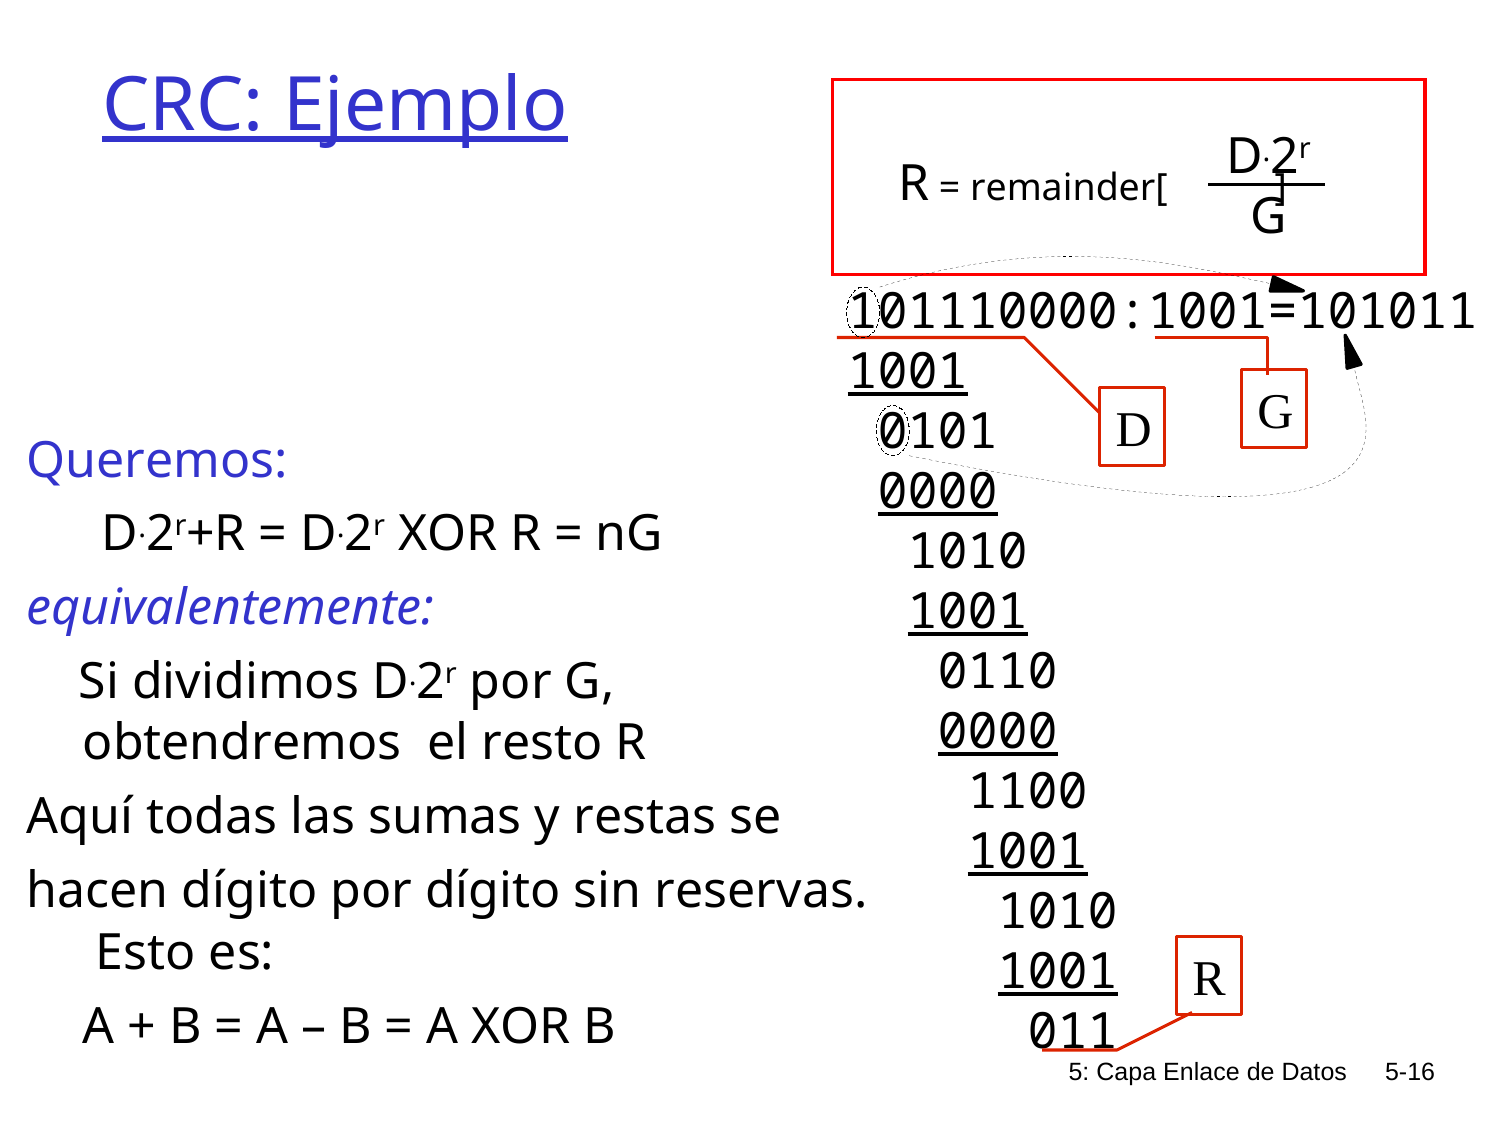

# CRC: Ejemplo
D.2r
G
R = remainder[ ]
101110000:1001=101011
1001
 0101
 0000
 1010
 1001
 0110
 0000
 1100
 1001
 1010
 1001
 011
G
D
R
Queremos:
D.2r+R = D.2r XOR R = nG
equivalentemente:
 Si dividimos D.2r por G, obtendremos el resto R
Aquí todas las sumas y restas se
hacen dígito por dígito sin reservas.
 Esto es:
	A + B = A – B = A XOR B
16